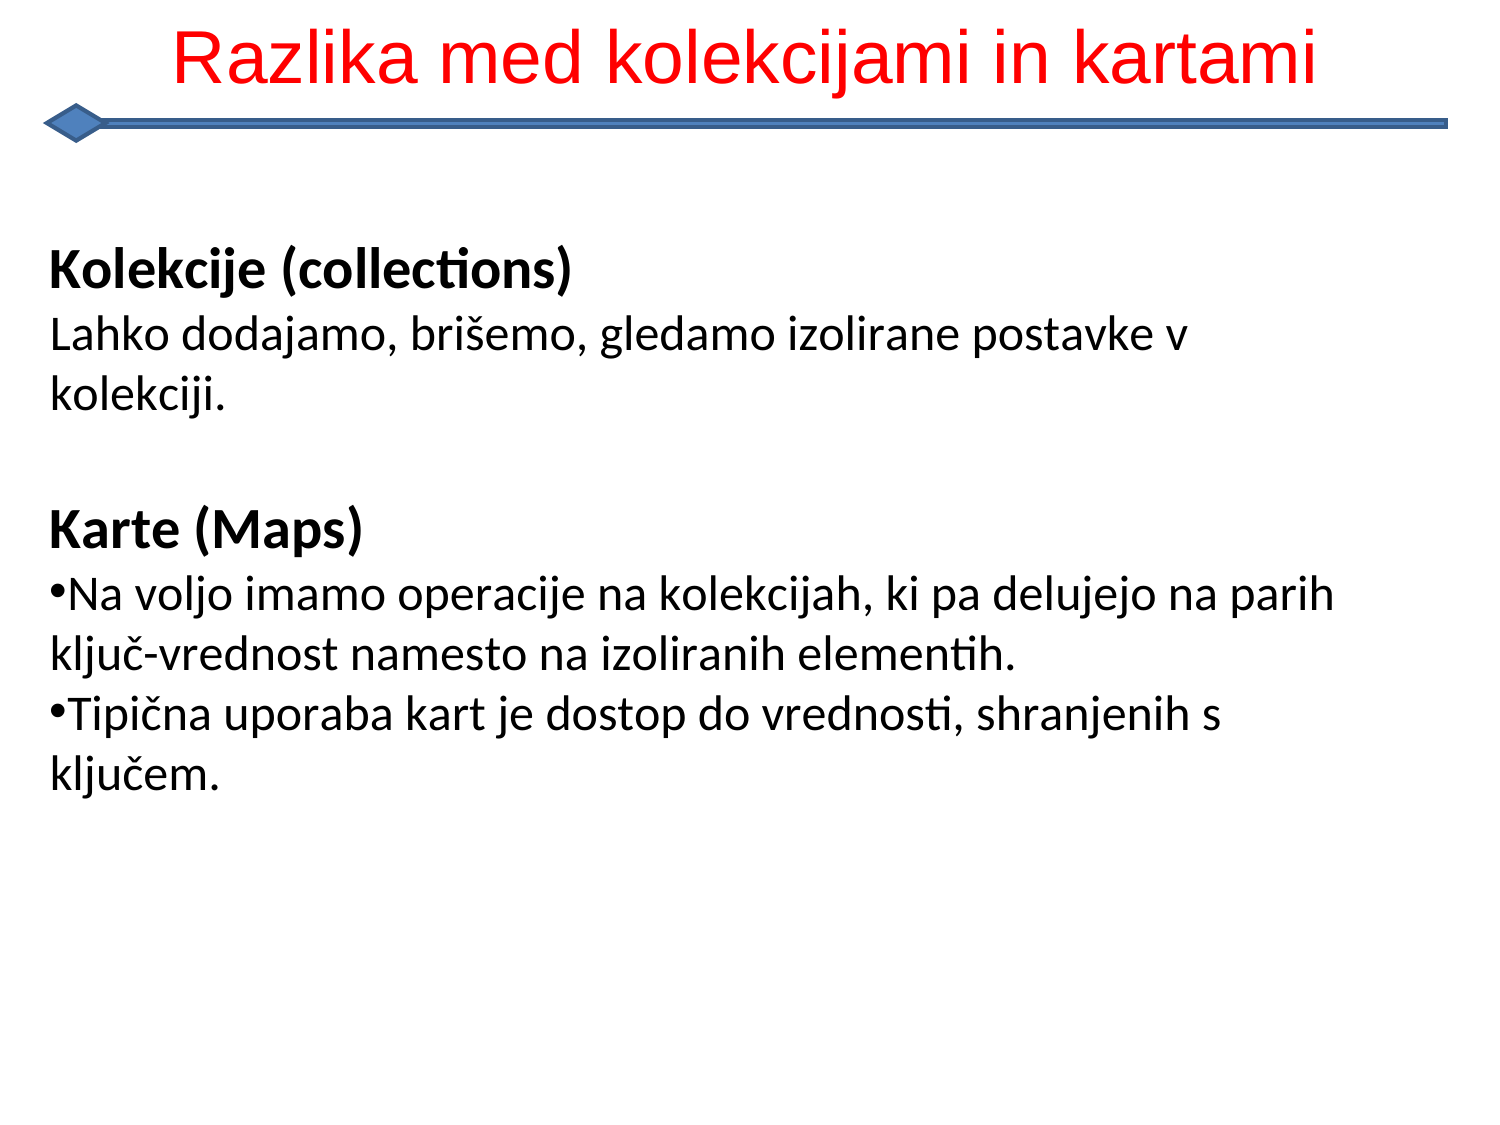

# Razlika med kolekcijami in kartami
Kolekcije (collections)
Lahko dodajamo, brišemo, gledamo izolirane postavke v kolekciji.
Karte (Maps)
Na voljo imamo operacije na kolekcijah, ki pa delujejo na parih ključ-vrednost namesto na izoliranih elementih.
Tipična uporaba kart je dostop do vrednosti, shranjenih s ključem.